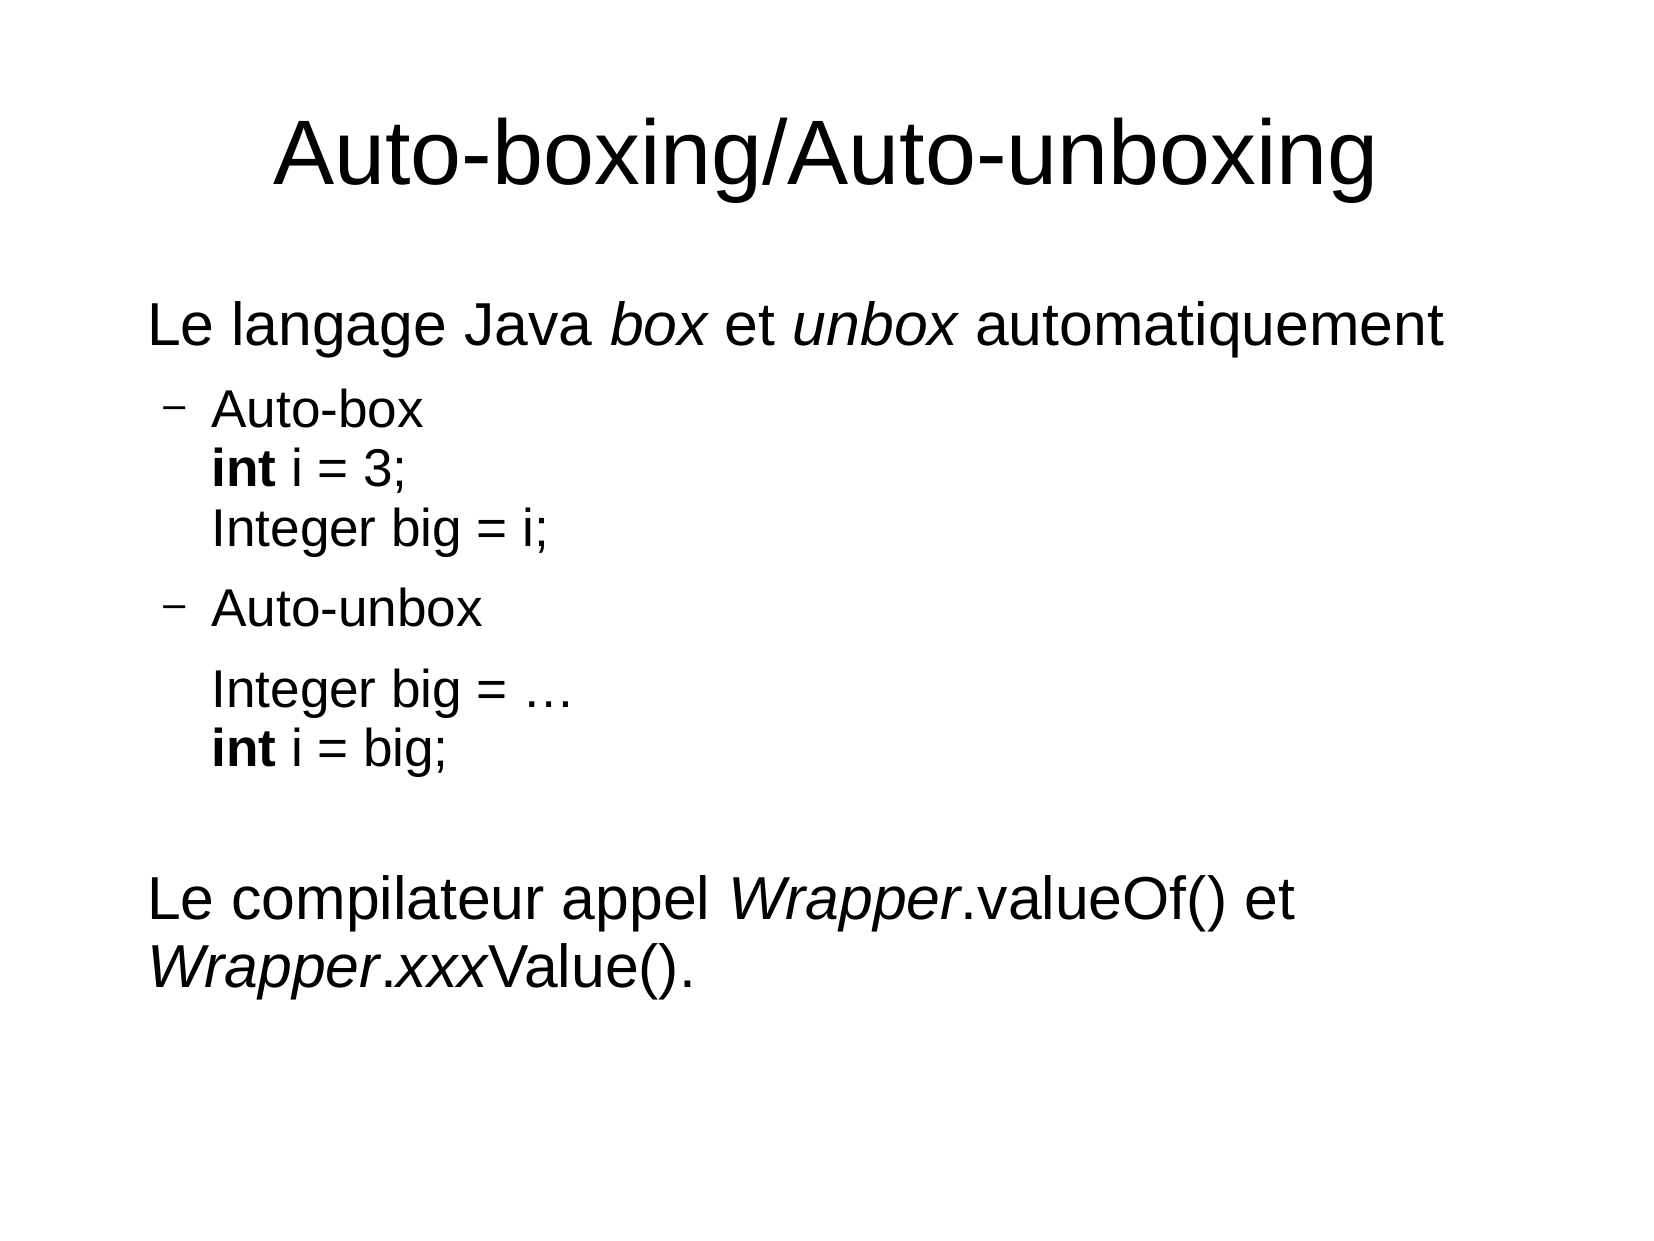

# Auto-boxing/Auto-unboxing
Le langage Java box et unbox automatiquement
Auto-box
int i = 3;
Integer big = i;
Auto-unbox
Integer big = …
int i = big;
Le compilateur appel Wrapper.valueOf() et Wrapper.xxxValue().